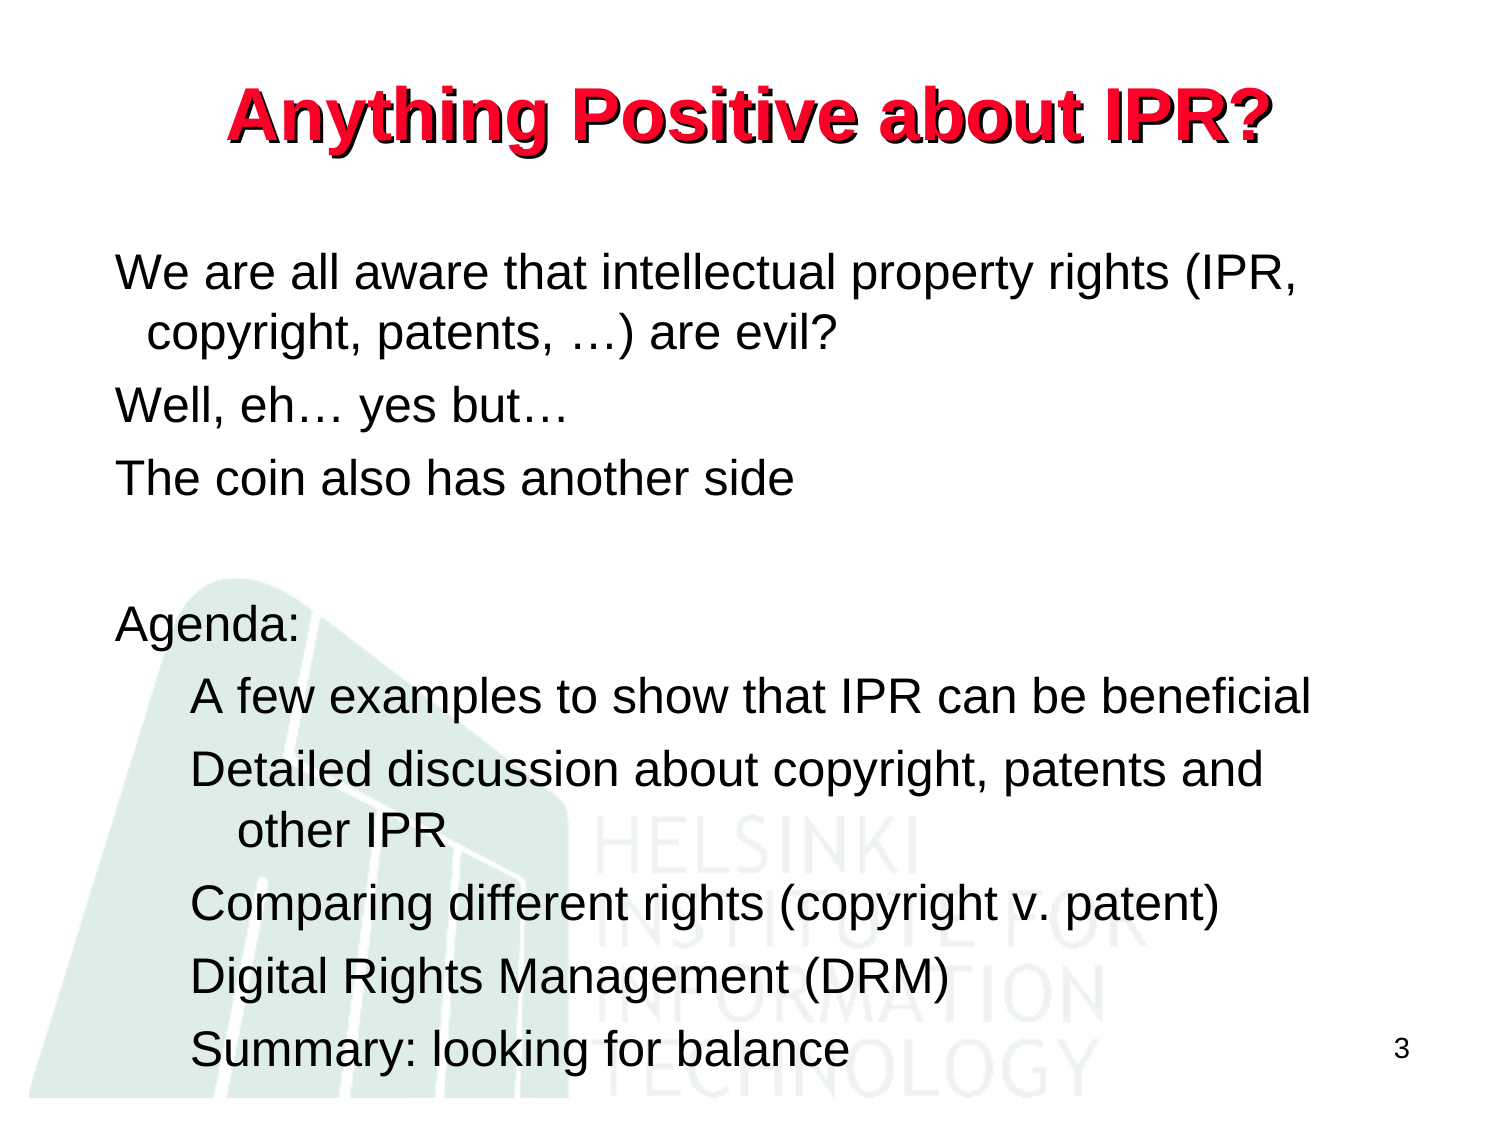

# Anything Positive about IPR?
We are all aware that intellectual property rights (IPR, copyright, patents, …) are evil?
Well, eh… yes but…
The coin also has another side
Agenda:
A few examples to show that IPR can be beneficial
Detailed discussion about copyright, patents and other IPR
Comparing different rights (copyright v. patent)
Digital Rights Management (DRM)
Summary: looking for balance
3